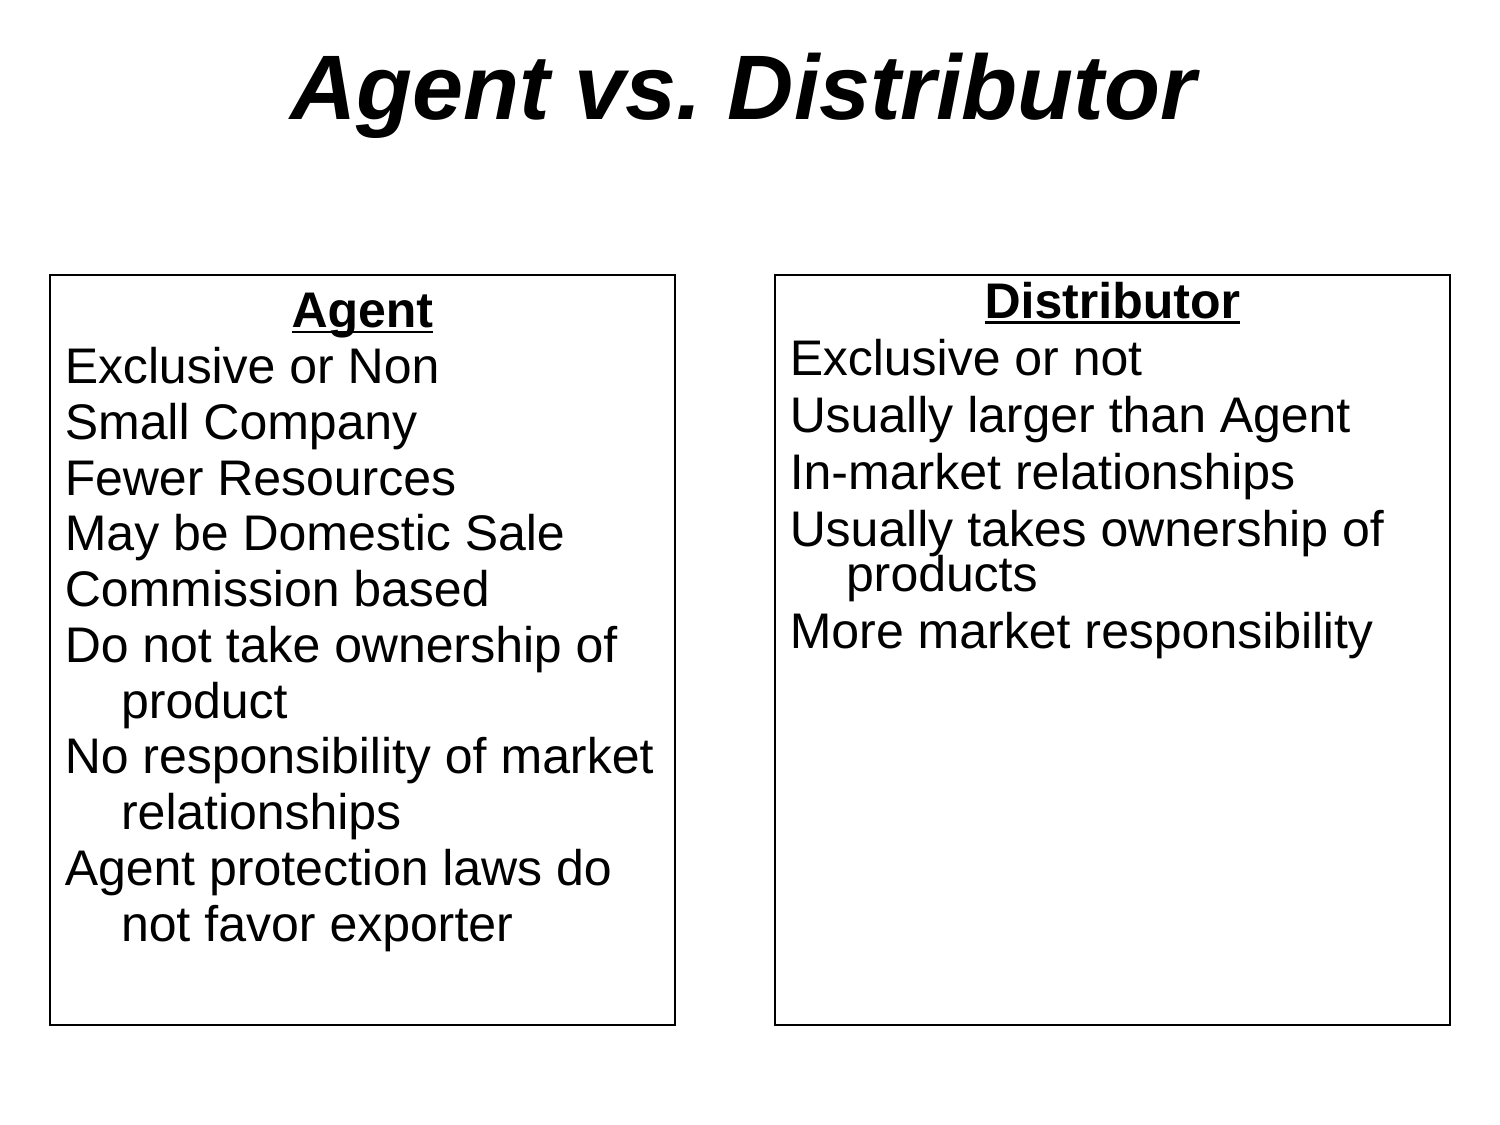

# Agent vs. Distributor
Agent
Exclusive or Non
Small Company
Fewer Resources
May be Domestic Sale
Commission based
Do not take ownership of product
No responsibility of market relationships
Agent protection laws do not favor exporter
Distributor
Exclusive or not
Usually larger than Agent
In-market relationships
Usually takes ownership of products
More market responsibility